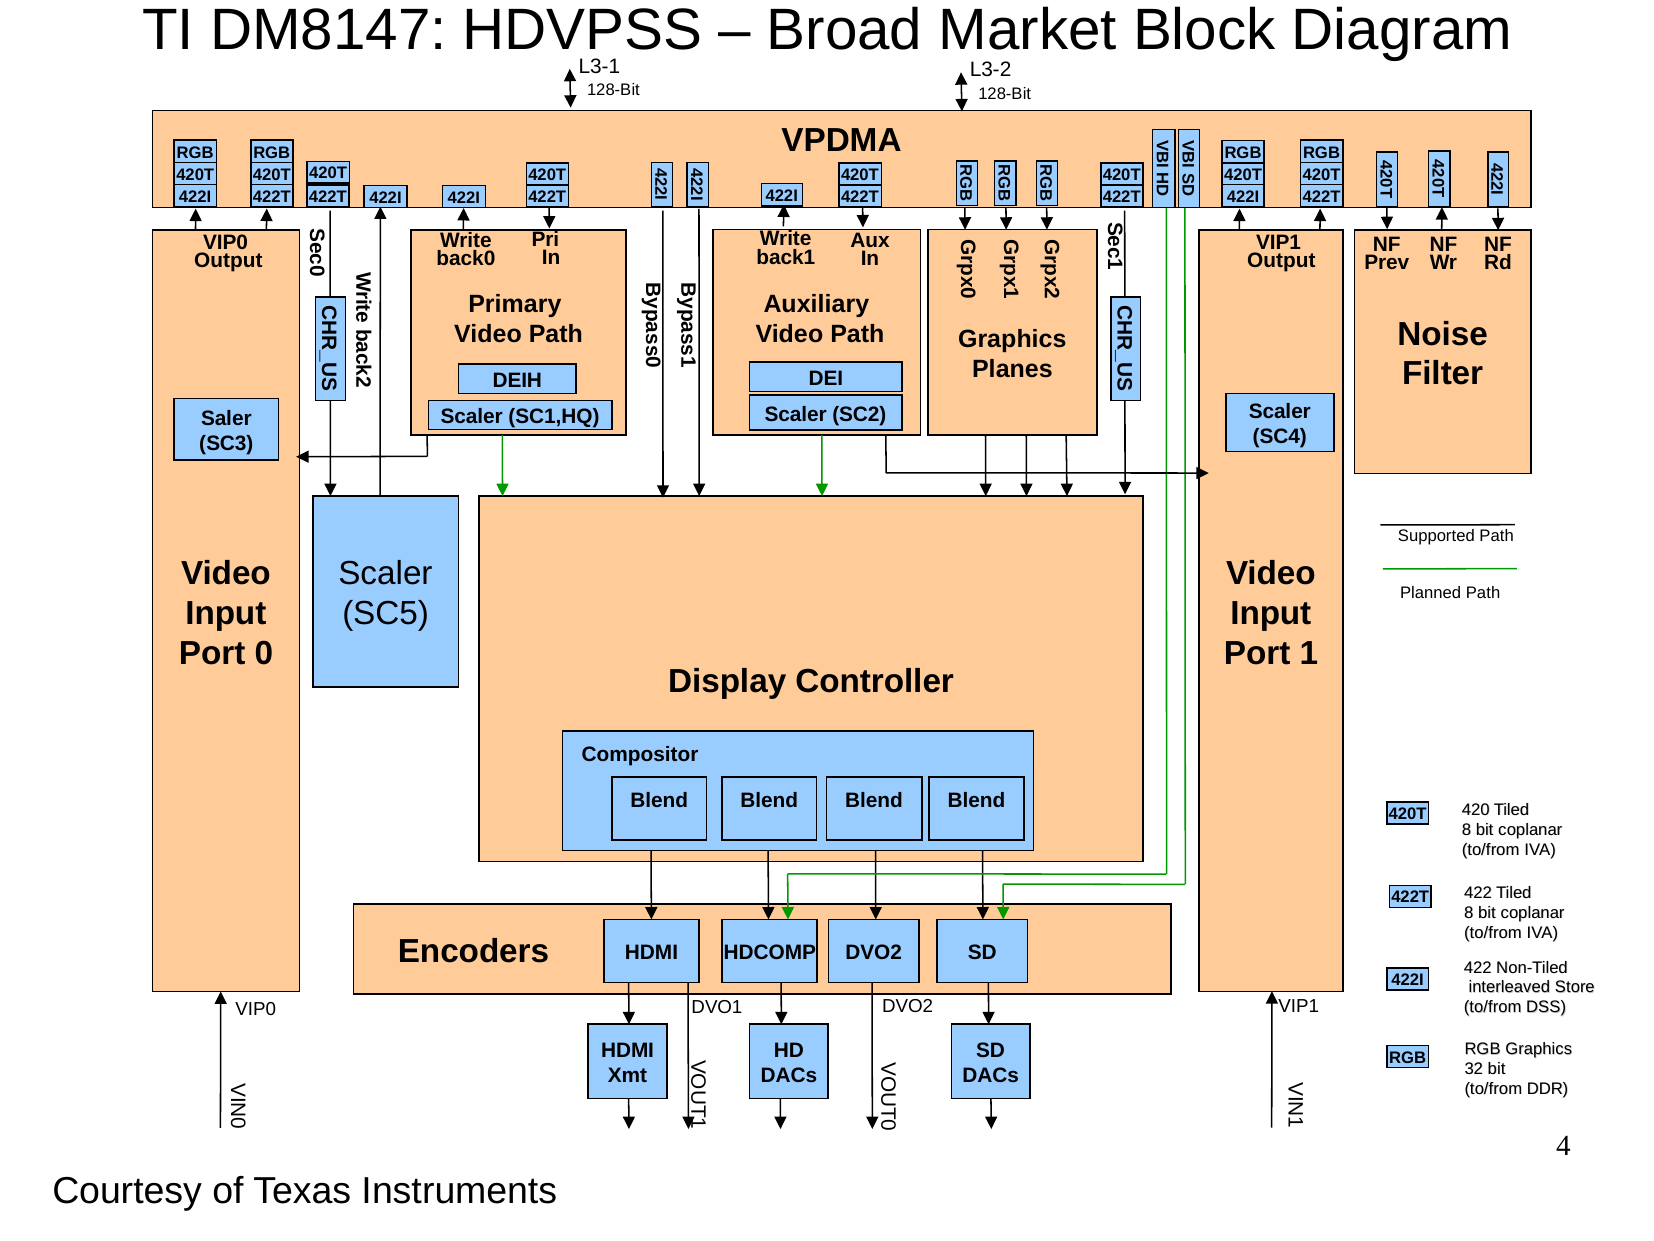

# TI DM8147: HDVPSS – Broad Market Block Diagram
L3-1
L3-2
128-Bit
128-Bit
VPDMA
VBI HD
VBI SD
RGB
RGB
RGB
RGB
420T
420T
422I
420T
RGB
RGB
RGB
422I
422I
420T
420T
420T
420T
420T
420T
420T
422I
422I
422T
422I
422T
422T
422T
422T
422T
422I
422I
Sec1
Sec0
Auxiliary
 Video Path
Graphics
Planes
Primary
Video Path
Video
Input
Port 0
Video
Input
Port 1
Noise
Filter
Write back2
Grpx0
Grpx1
Grpx2
Write back1
Pri
 In
Write back0
Aux
In
VIP0
Output
VIP1
Output
NF
Prev
NF
Wr
NF
Rd
Bypass0
Bypass1
CHR_US
CHR_US
DEI
DEIH
Scaler
(SC4)
Scaler (SC2)
Saler
(SC3)
Scaler (SC1,HQ)
Scaler
(SC5)
Display Controller
Supported Path
Planned Path
 Compositor
Blend
Blend
Blend
Blend
420 Tiled
8 bit coplanar
(to/from IVA)
420T
422 Tiled
8 bit coplanar
(to/from IVA)
422T
Encoders
HDMI
HDCOMP
DVO2
SD
422 Non-Tiled
 interleaved Store
(to/from DSS)
422I
DVO2
VIP1
DVO1
VIP0
HDMI
Xmt
HD
DACs
SD
DACs
RGB Graphics
32 bit
(to/from DDR)
VOUT1
VOUT0
RGB
VIN1
VIN0
4
Courtesy of Texas Instruments